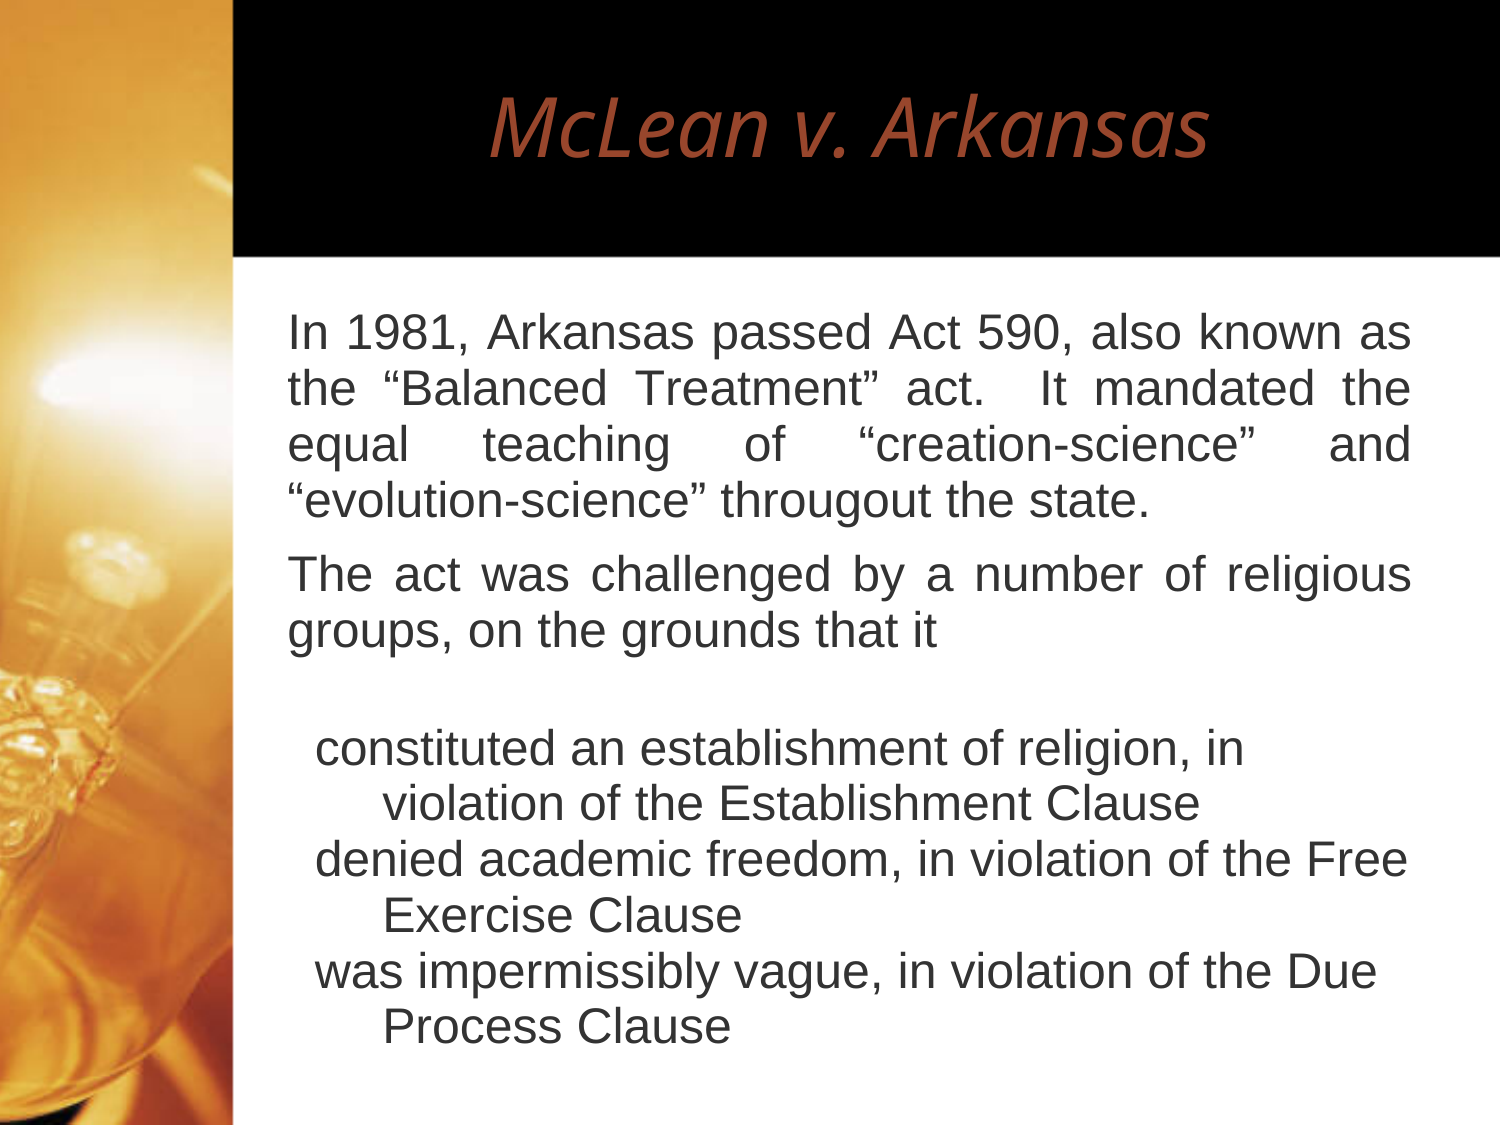

# McLean v. Arkansas
In 1981, Arkansas passed Act 590, also known as the “Balanced Treatment” act. It mandated the equal teaching of “creation-science” and “evolution-science” througout the state.
The act was challenged by a number of religious groups, on the grounds that it
constituted an establishment of religion, in violation of the Establishment Clause
denied academic freedom, in violation of the Free Exercise Clause
was impermissibly vague, in violation of the Due Process Clause